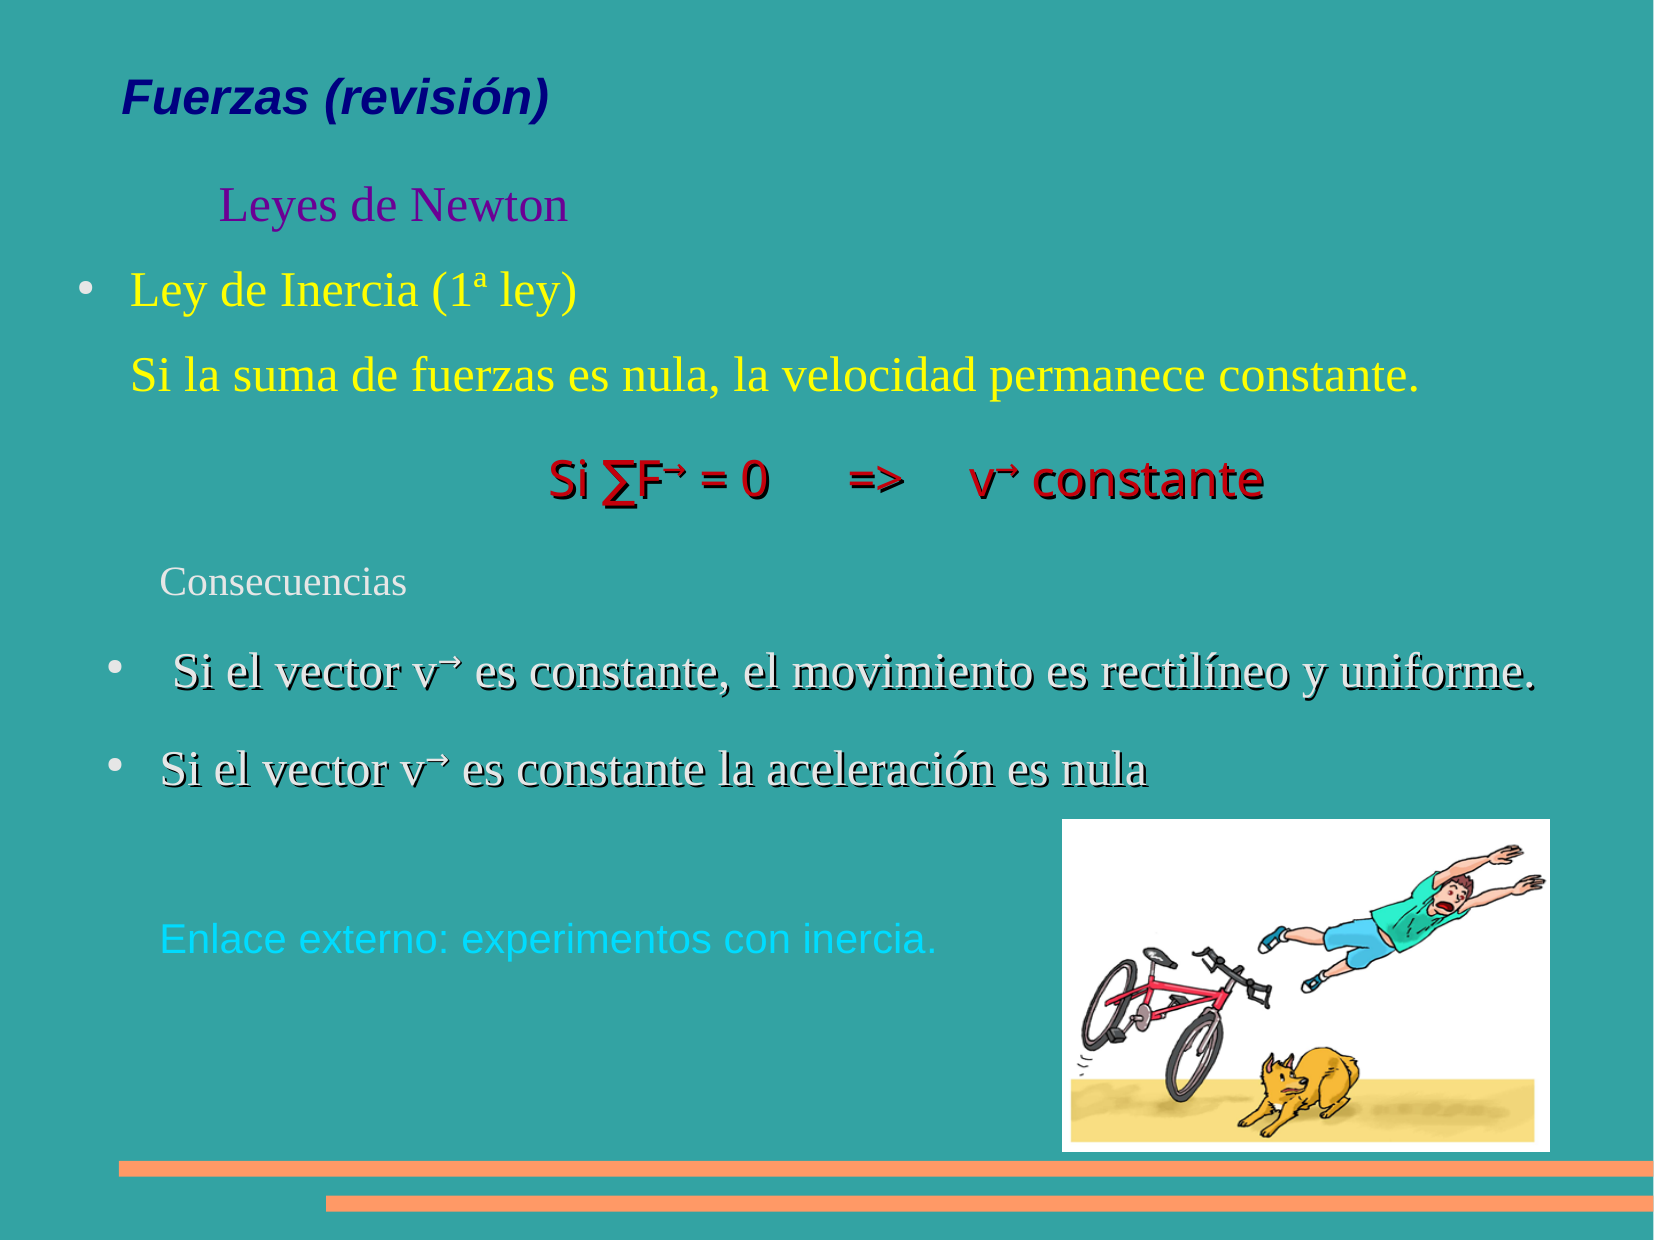

Fuerzas (revisión)
Ley de Inercia (1ª ley)
Si la suma de fuerzas es nula, la velocidad permanece constante.
# Leyes de Newton
Si ∑F→ = 0 => v→ constante
Consecuencias
 Si el vector v→ es constante, el movimiento es rectilíneo y uniforme.
Si el vector v→ es constante la aceleración es nula
Enlace externo: experimentos con inercia.